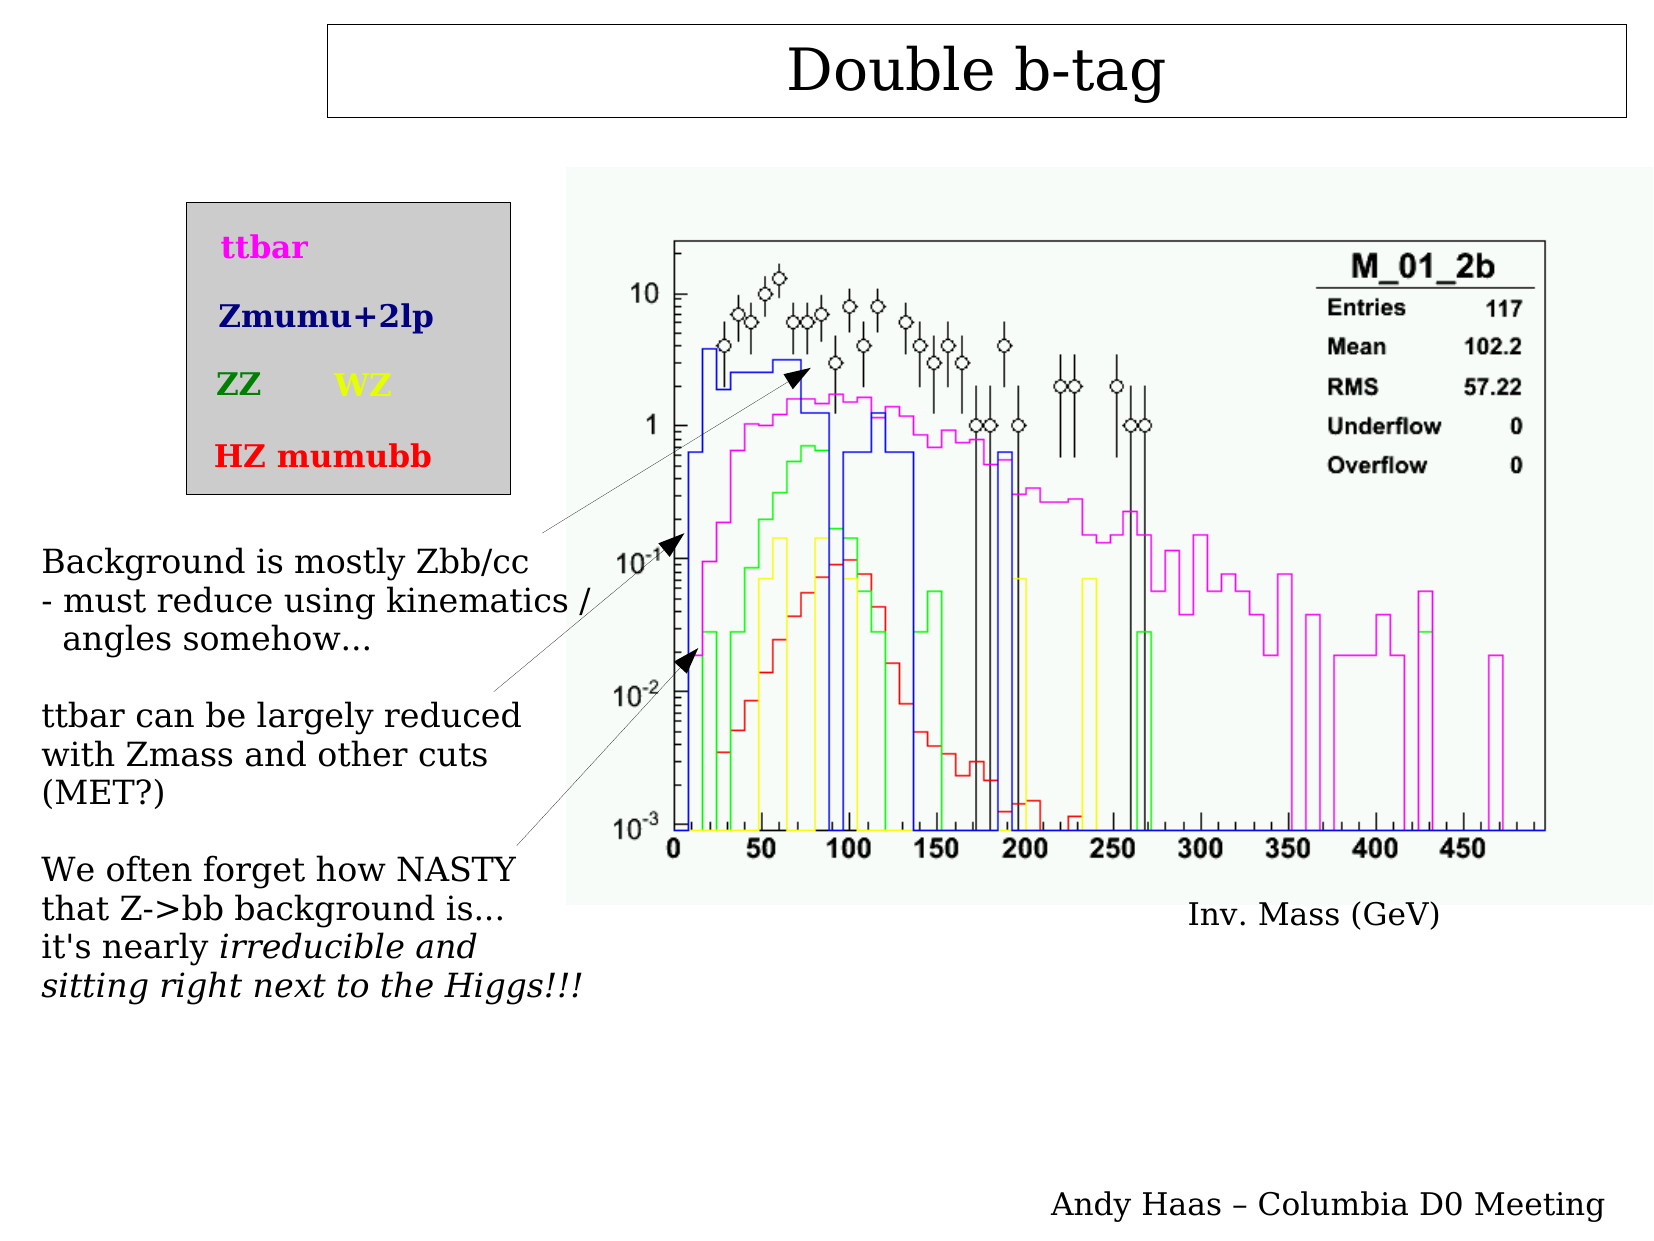

# Double b-tag
ttbar
Zmumu+2lp
ZZ
WZ
HZ mumubb
Background is mostly Zbb/cc
- must reduce using kinematics /
 angles somehow...
ttbar can be largely reduced
with Zmass and other cuts
(MET?)
We often forget how NASTY
that Z->bb background is...
it's nearly irreducible and
sitting right next to the Higgs!!!
Inv. Mass (GeV)